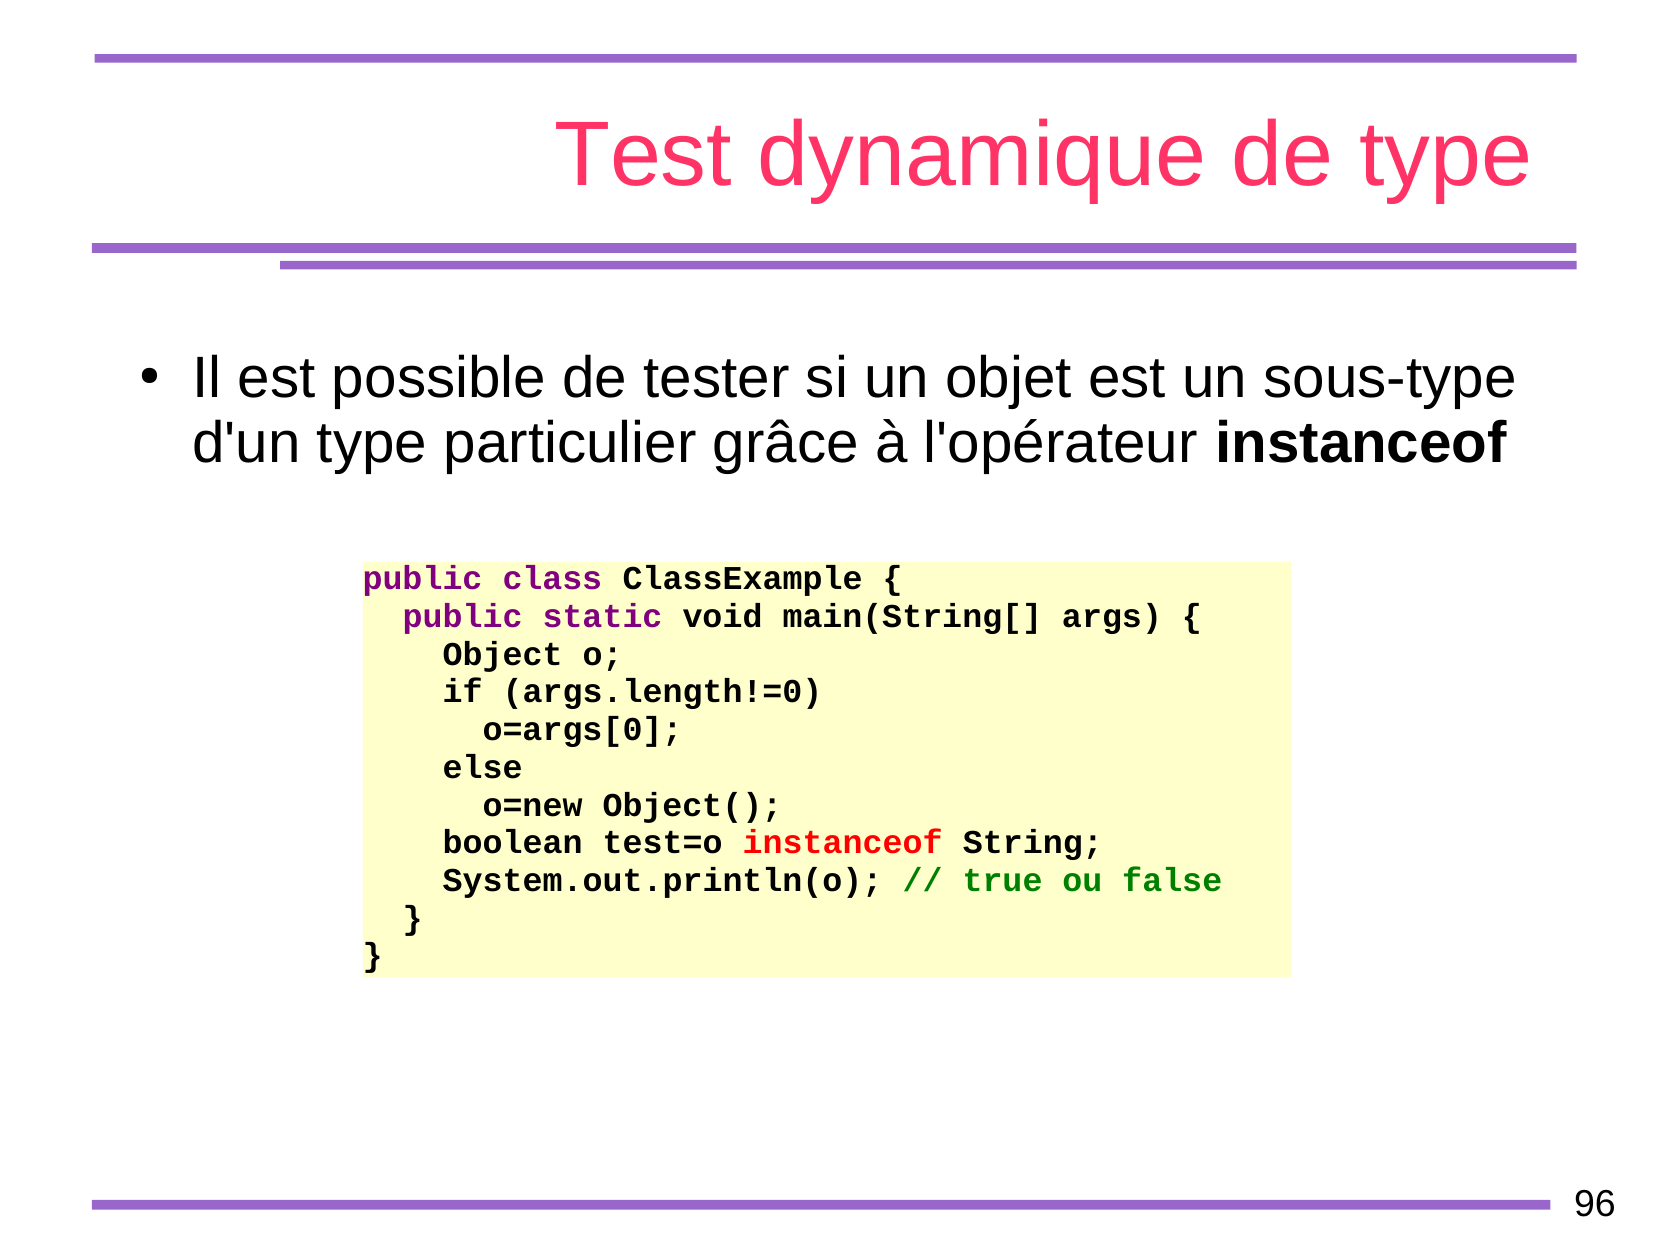

# Test dynamique de type
Il est possible de tester si un objet est un sous-type d'un type particulier grâce à l'opérateur instanceof
public class ClassExample {
 public static void main(String[] args) {
 Object o;
 if (args.length!=0)
 o=args[0];
 else
 o=new Object();
 boolean test=o instanceof String;
 System.out.println(o); // true ou false
 }
}